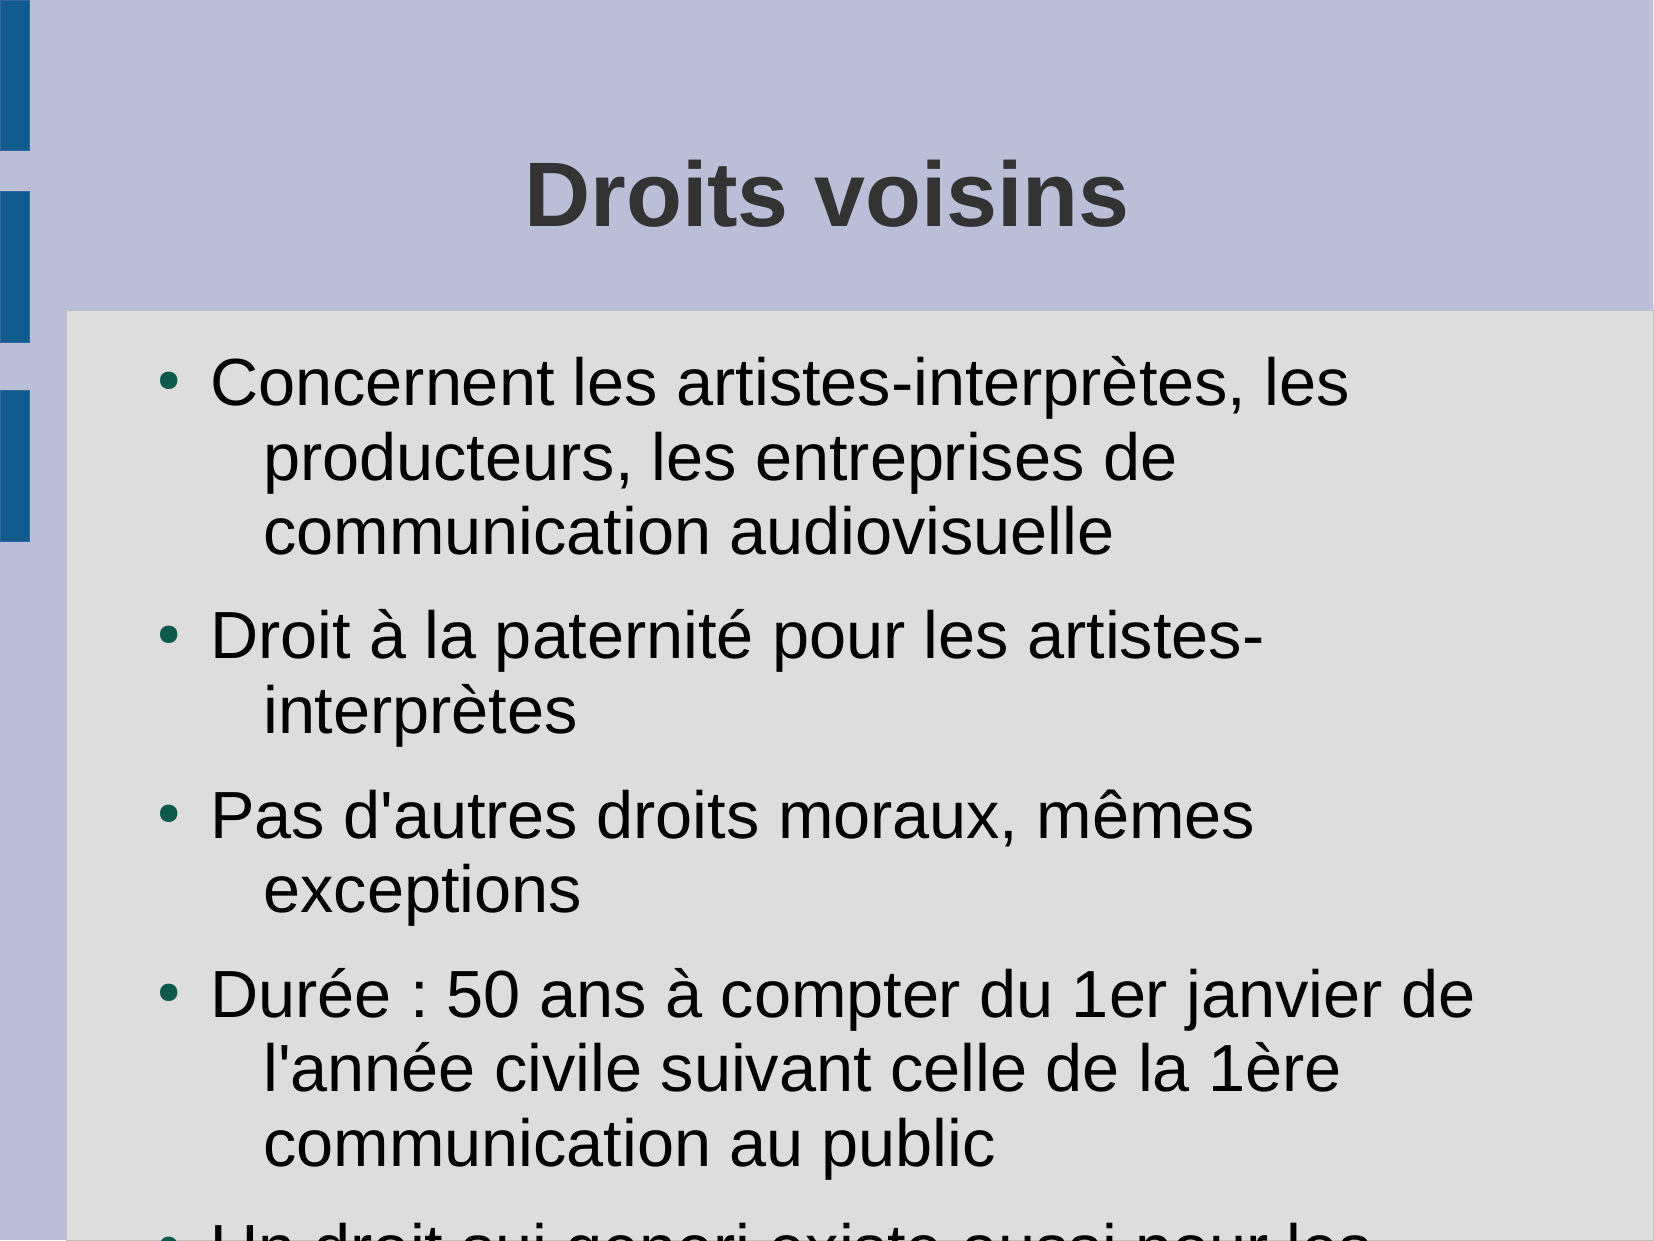

# Droits voisins
Concernent les artistes-interprètes, les producteurs, les entreprises de communication audiovisuelle
Droit à la paternité pour les artistes-interprètes
Pas d'autres droits moraux, mêmes exceptions
Durée : 50 ans à compter du 1er janvier de l'année civile suivant celle de la 1ère communication au public
Un droit sui generi existe aussi pour les producteurs de base de données (50 ans)